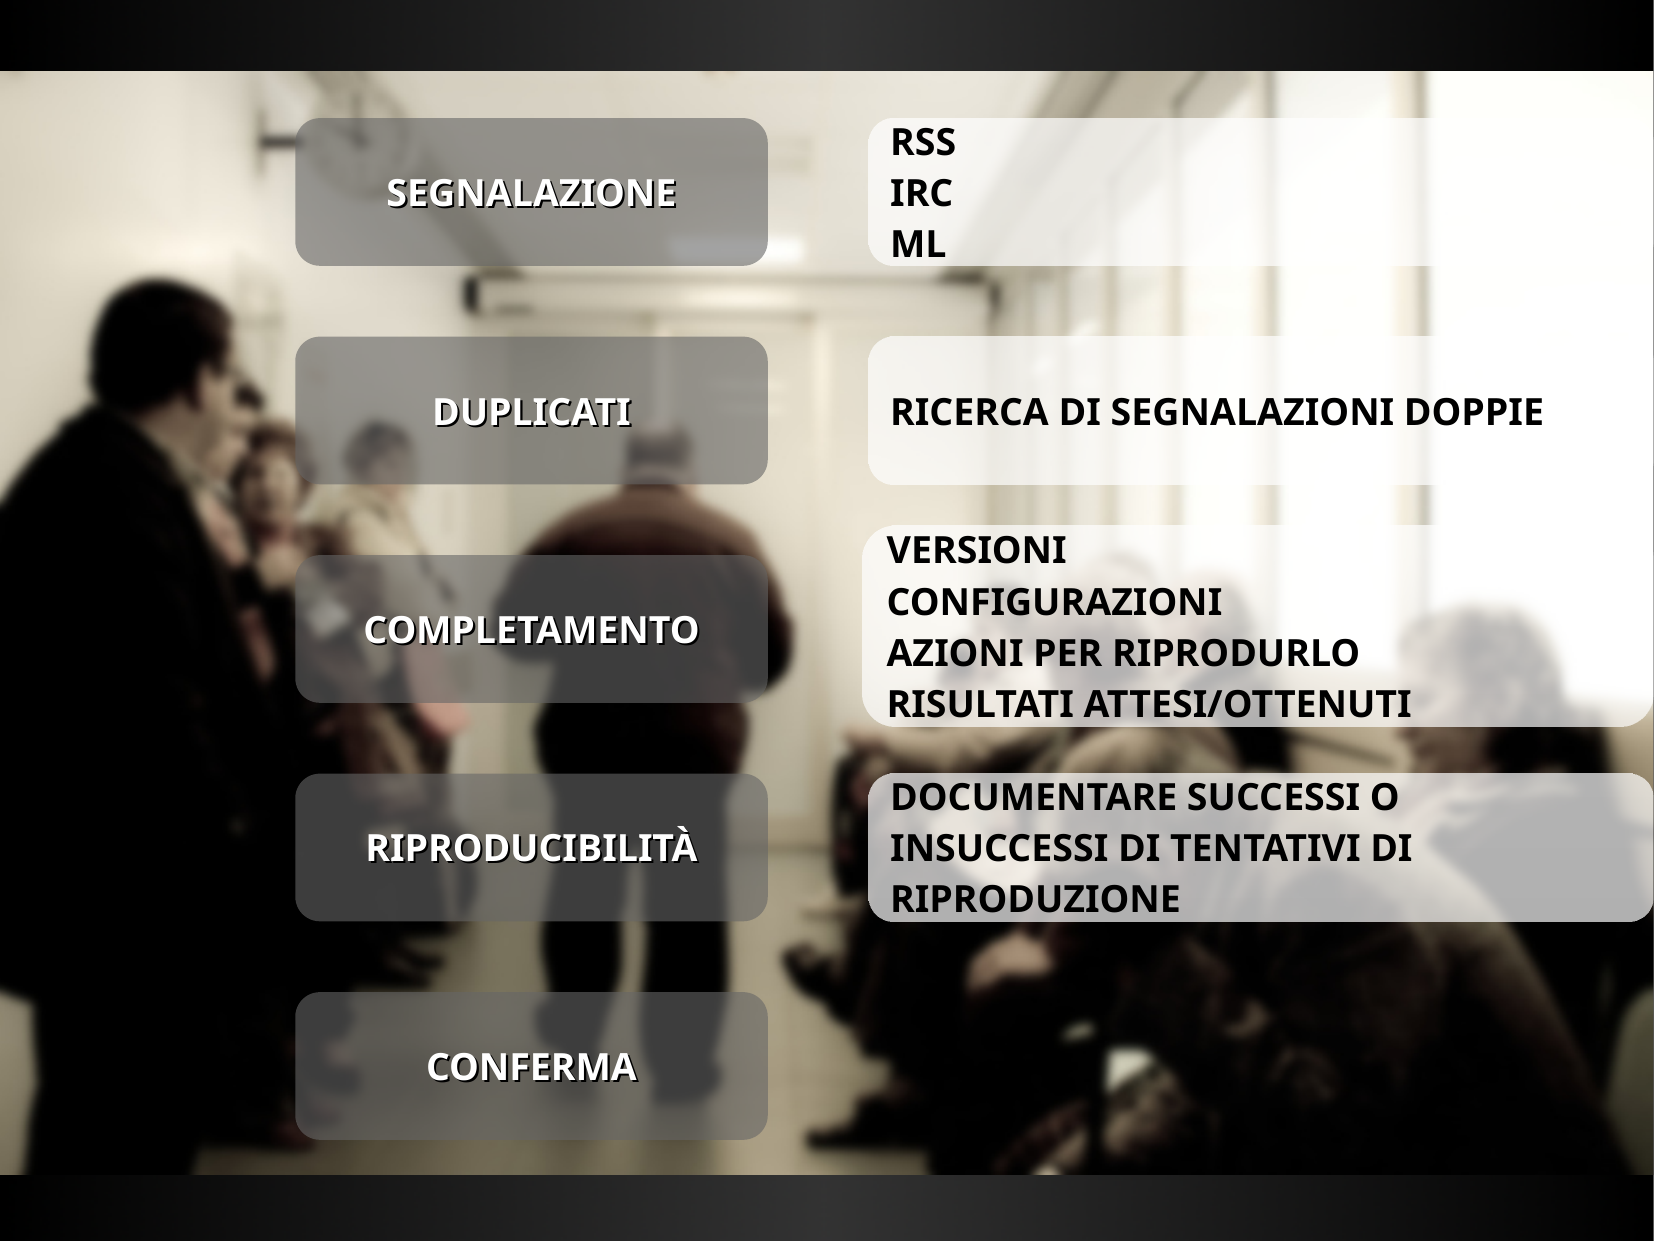

SEGNALAZIONE
RSS
IRC
ML
DUPLICATI
RICERCA DI SEGNALAZIONI DOPPIE
VERSIONI
CONFIGURAZIONI
AZIONI PER RIPRODURLO
RISULTATI ATTESI/OTTENUTI
COMPLETAMENTO
RIPRODUCIBILITÀ
DOCUMENTARE SUCCESSI O
INSUCCESSI DI TENTATIVI DI
RIPRODUZIONE
CONFERMA